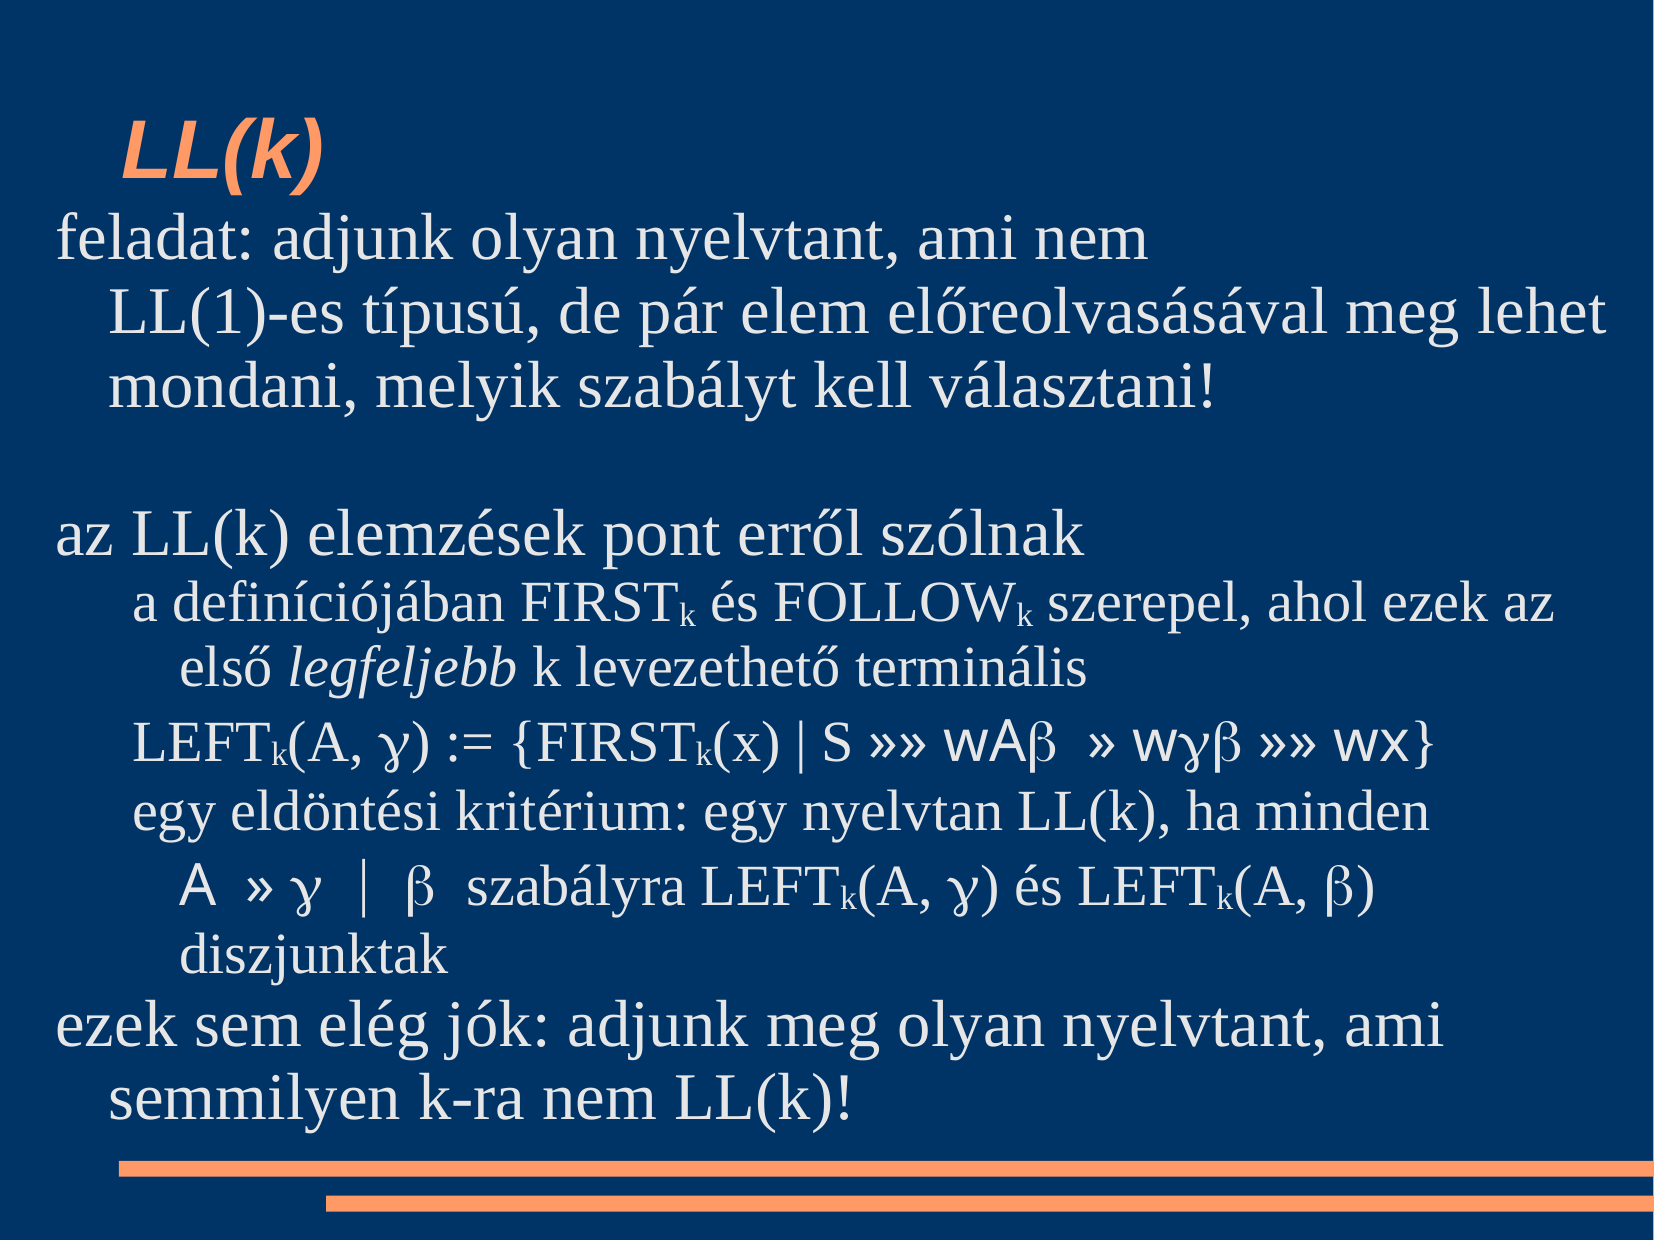

# LL(k)
feladat: adjunk olyan nyelvtant, ami nem
LL(1)-es típusú, de pár elem előreolvasásával meg lehet mondani, melyik szabályt kell választani!
az LL(k) elemzések pont erről szólnak
a definíciójában FIRSTk és FOLLOWk szerepel, ahol ezek az első legfeljebb k levezethető terminális
LEFTk(A, g) := {FIRSTk(x) | S »» wAb » wgb »» wx}
egy eldöntési kritérium: egy nyelvtan LL(k), ha minden
A » g | b szabályra LEFTk(A, g) és LEFTk(A, b) diszjunktak
ezek sem elég jók: adjunk meg olyan nyelvtant, ami semmilyen k-ra nem LL(k)!